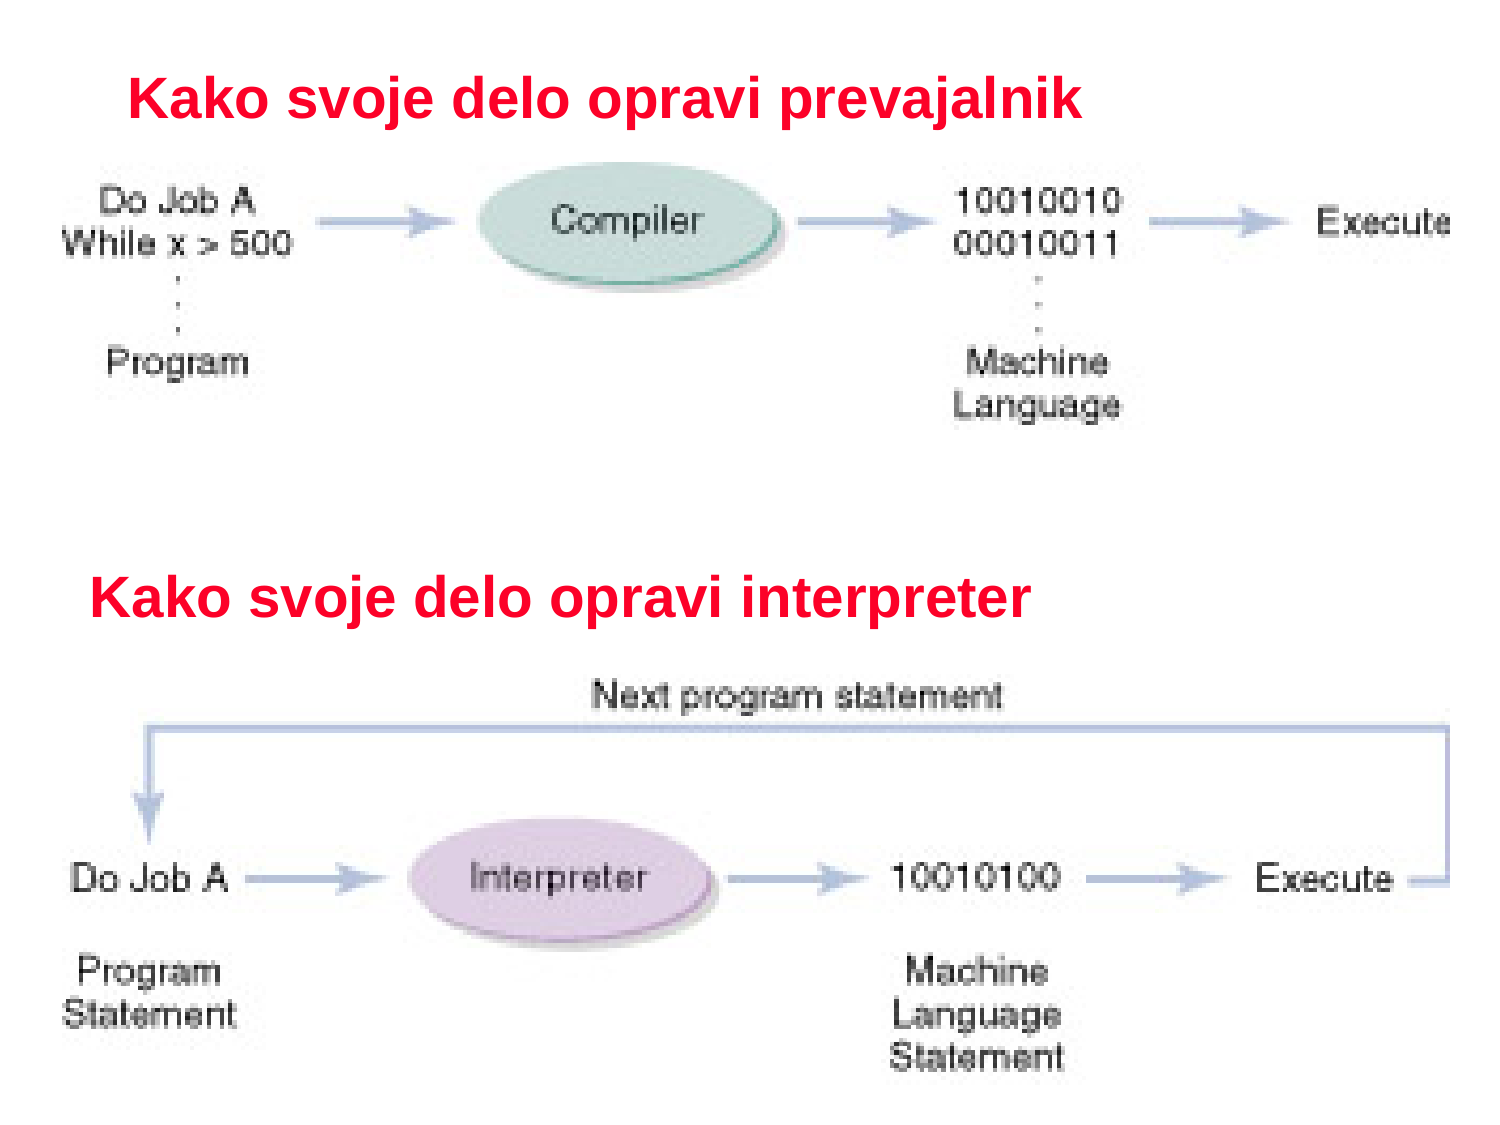

# Kako svoje delo opravi prevajalnik
Kako svoje delo opravi interpreter